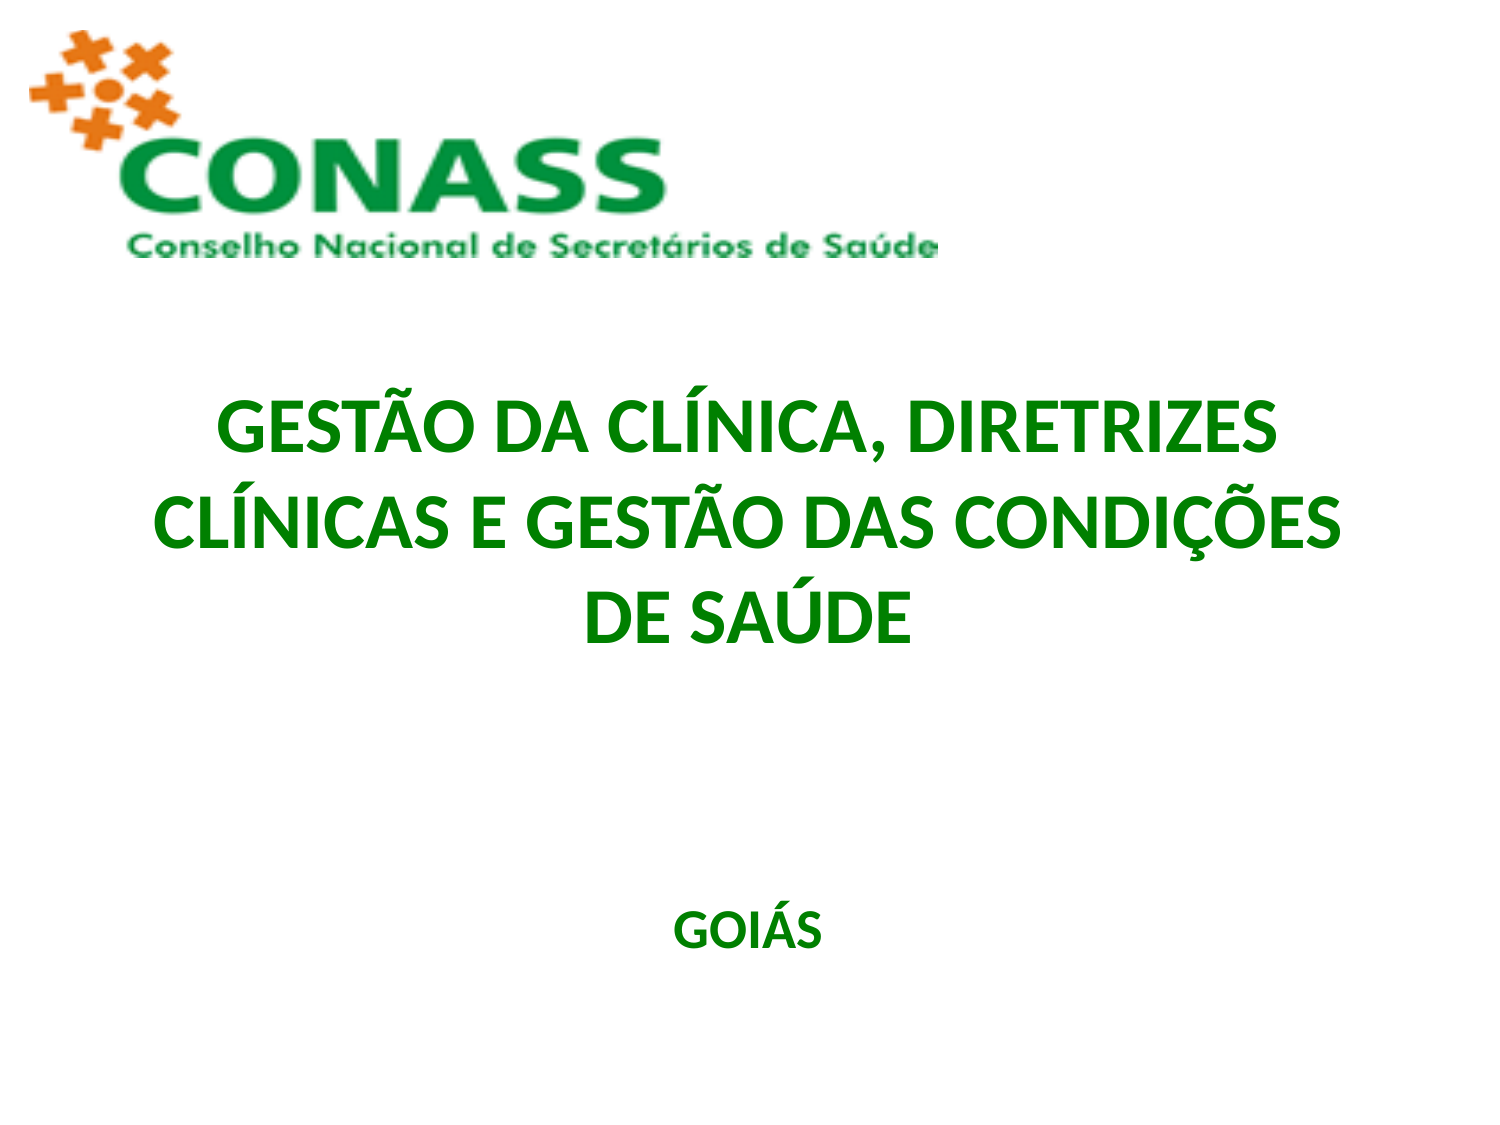

# GESTÃO DA CLÍNICA, DIRETRIZES CLÍNICAS E GESTÃO DAS CONDIÇÕES DE SAÚDE
GOIÁS